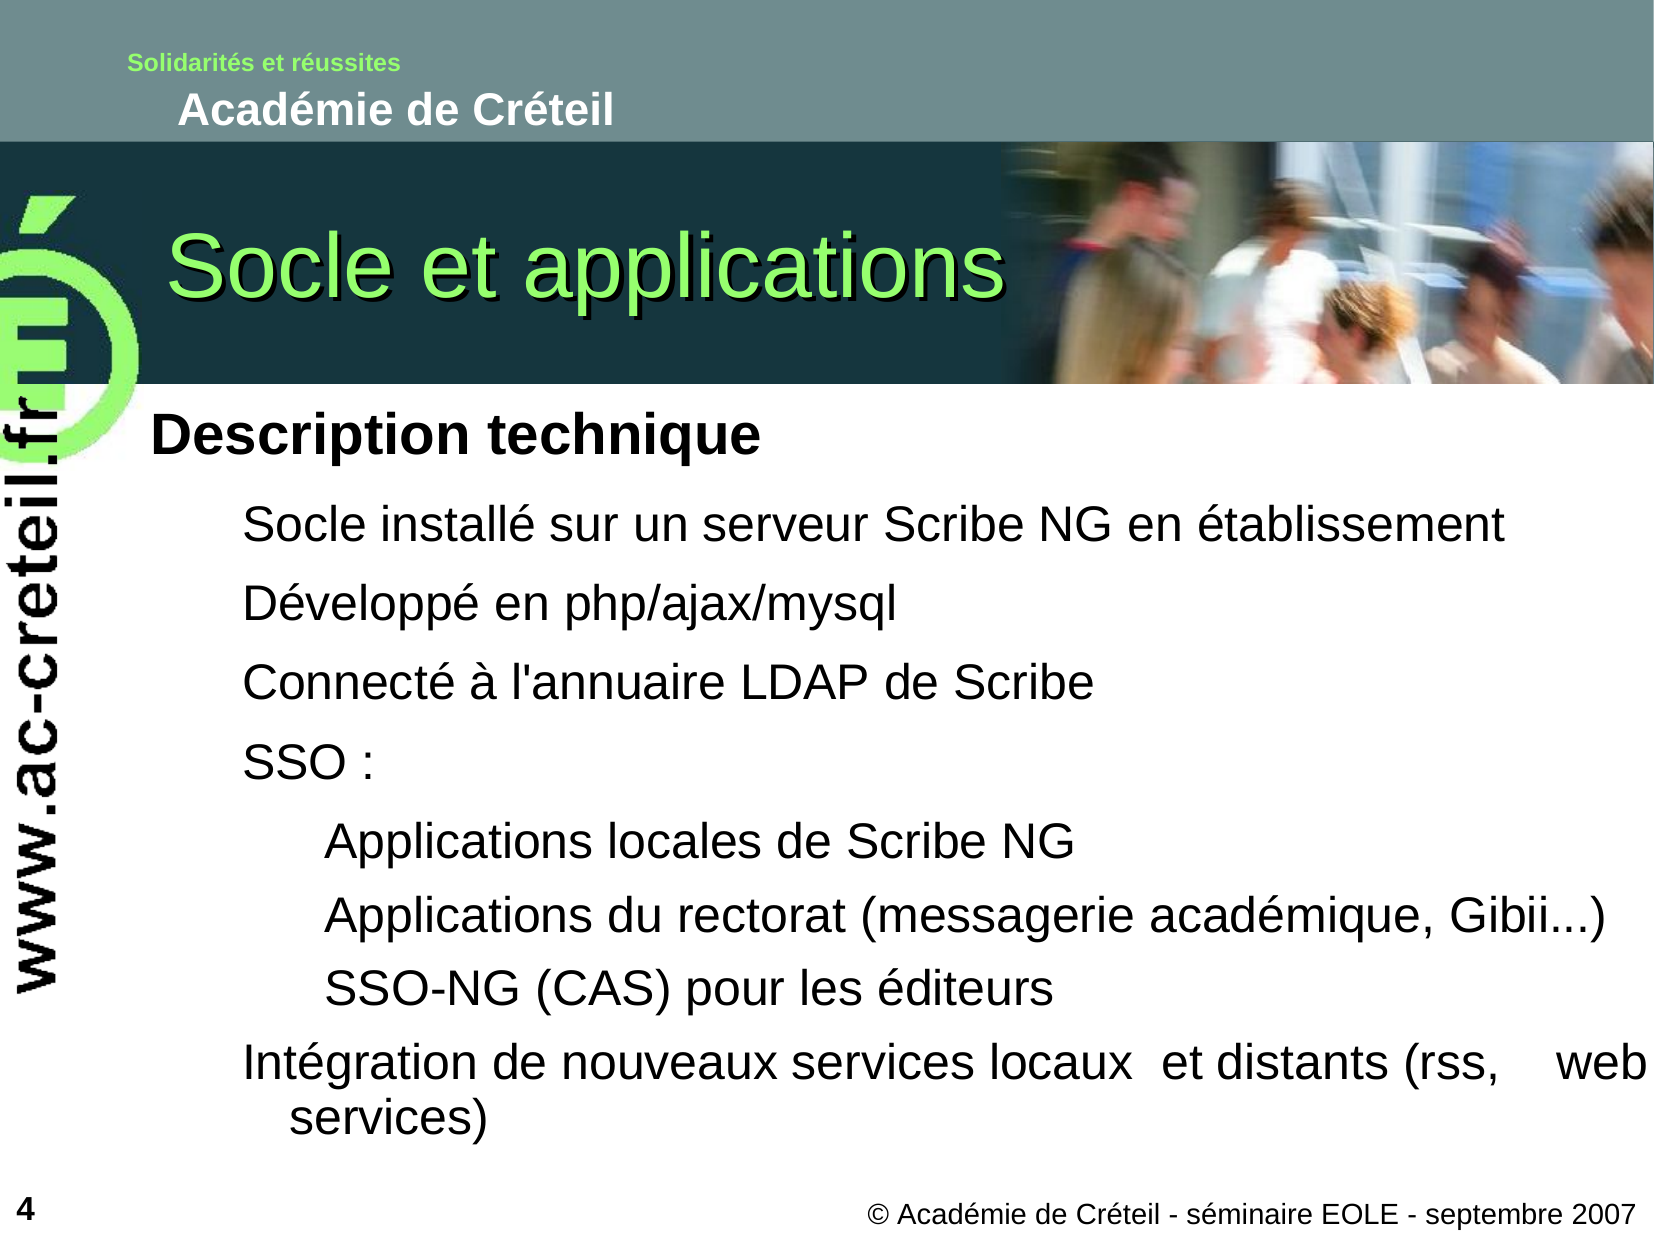

# Socle et applications
Description technique
Socle installé sur un serveur Scribe NG en établissement
Développé en php/ajax/mysql
Connecté à l'annuaire LDAP de Scribe
SSO :
Applications locales de Scribe NG
Applications du rectorat (messagerie académique, Gibii...)
SSO-NG (CAS) pour les éditeurs
Intégration de nouveaux services locaux et distants (rss, web services)
© Académie de Créteil - séminaire EOLE - septembre 2007
4